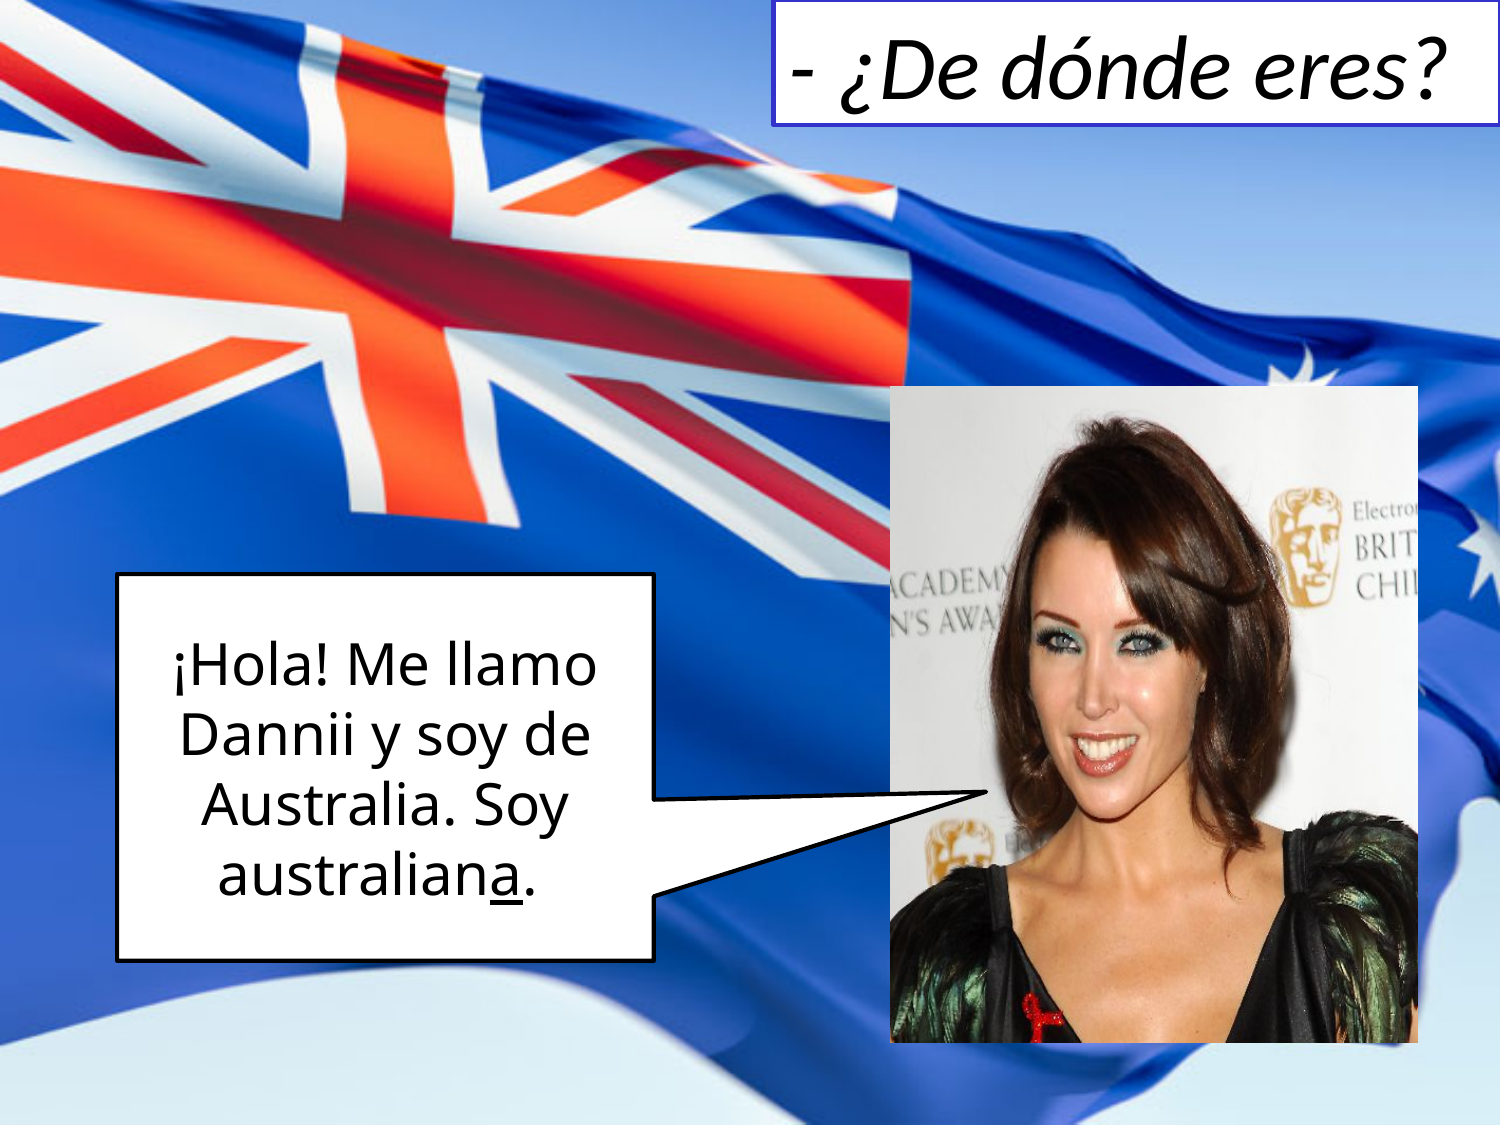

- ¿De dónde eres?
¡Hola! Me llamo Dannii y soy de Australia. Soy australiana.